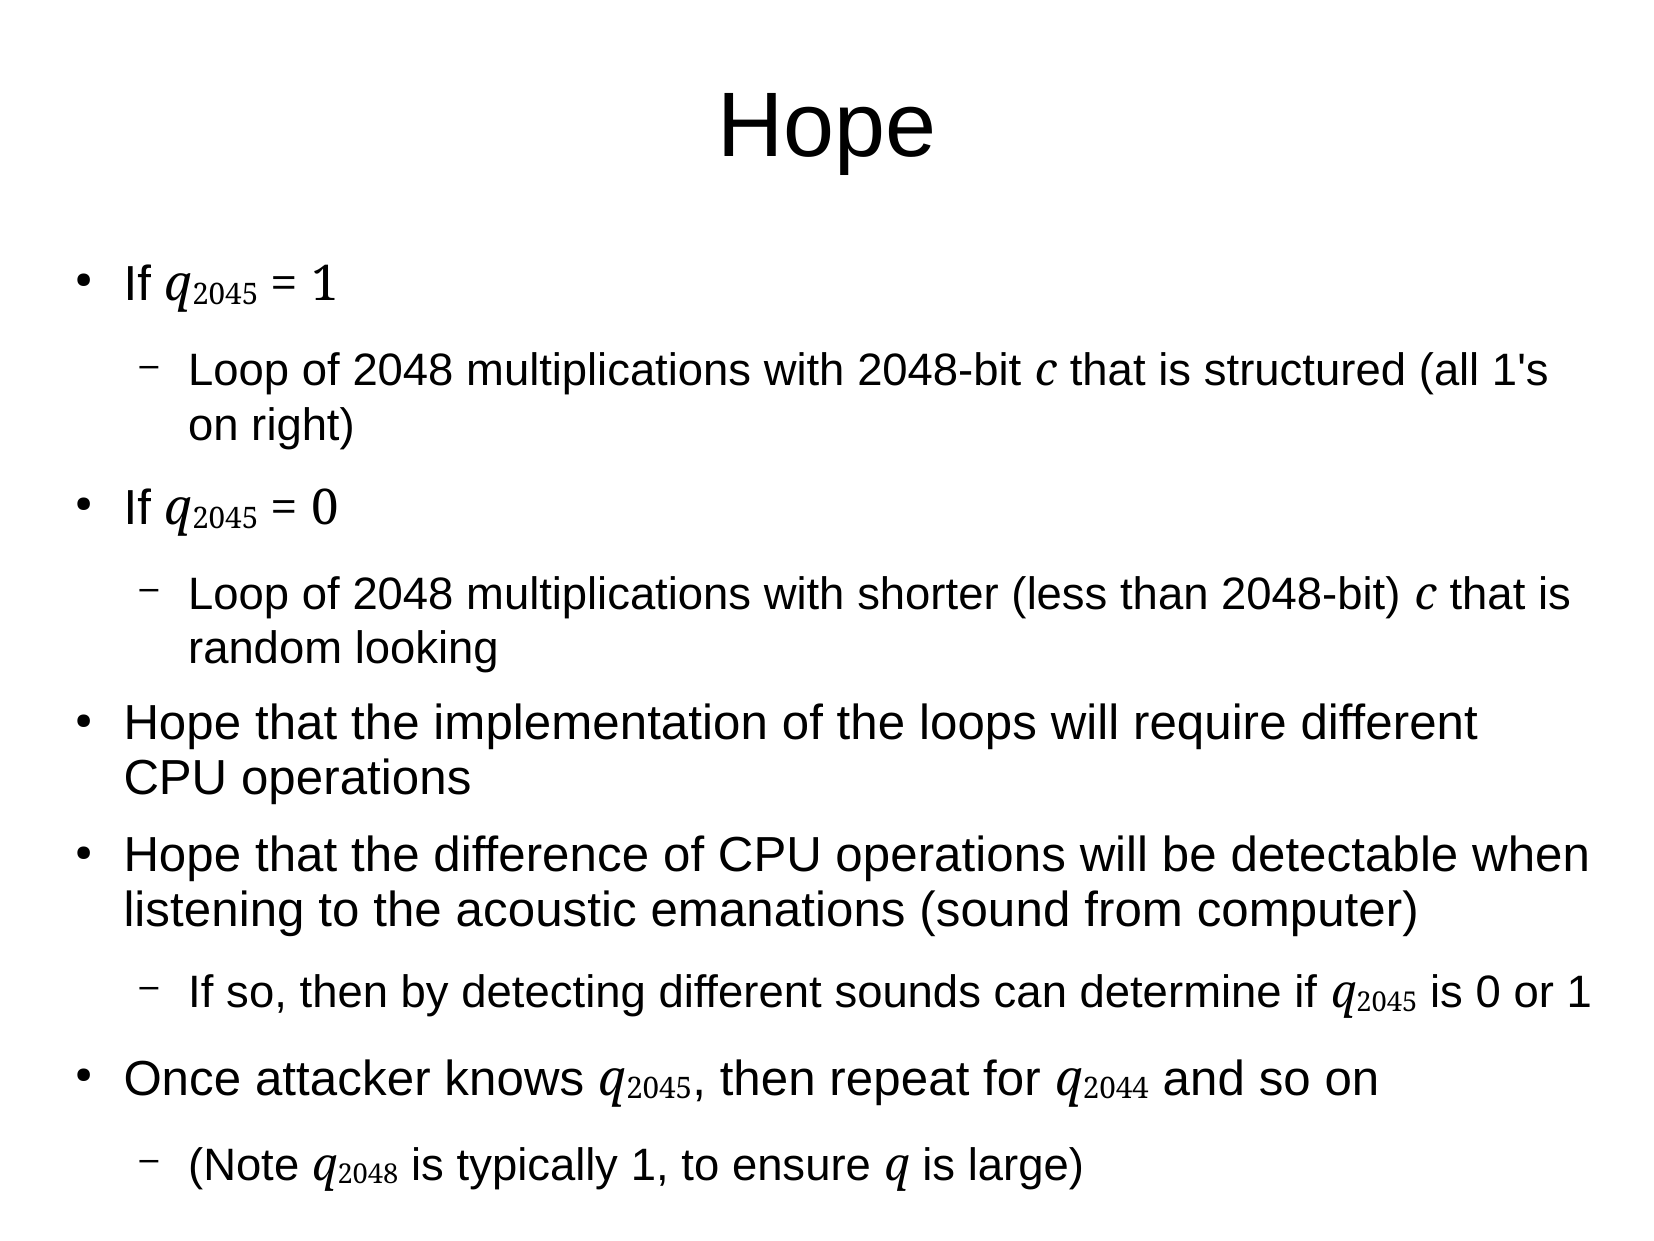

# Hope
If q2045 = 1
Loop of 2048 multiplications with 2048-bit c that is structured (all 1's on right)
If q2045 = 0
Loop of 2048 multiplications with shorter (less than 2048-bit) c that is random looking
Hope that the implementation of the loops will require different CPU operations
Hope that the difference of CPU operations will be detectable when listening to the acoustic emanations (sound from computer)
If so, then by detecting different sounds can determine if q2045 is 0 or 1
Once attacker knows q2045, then repeat for q2044 and so on
(Note q2048 is typically 1, to ensure q is large)